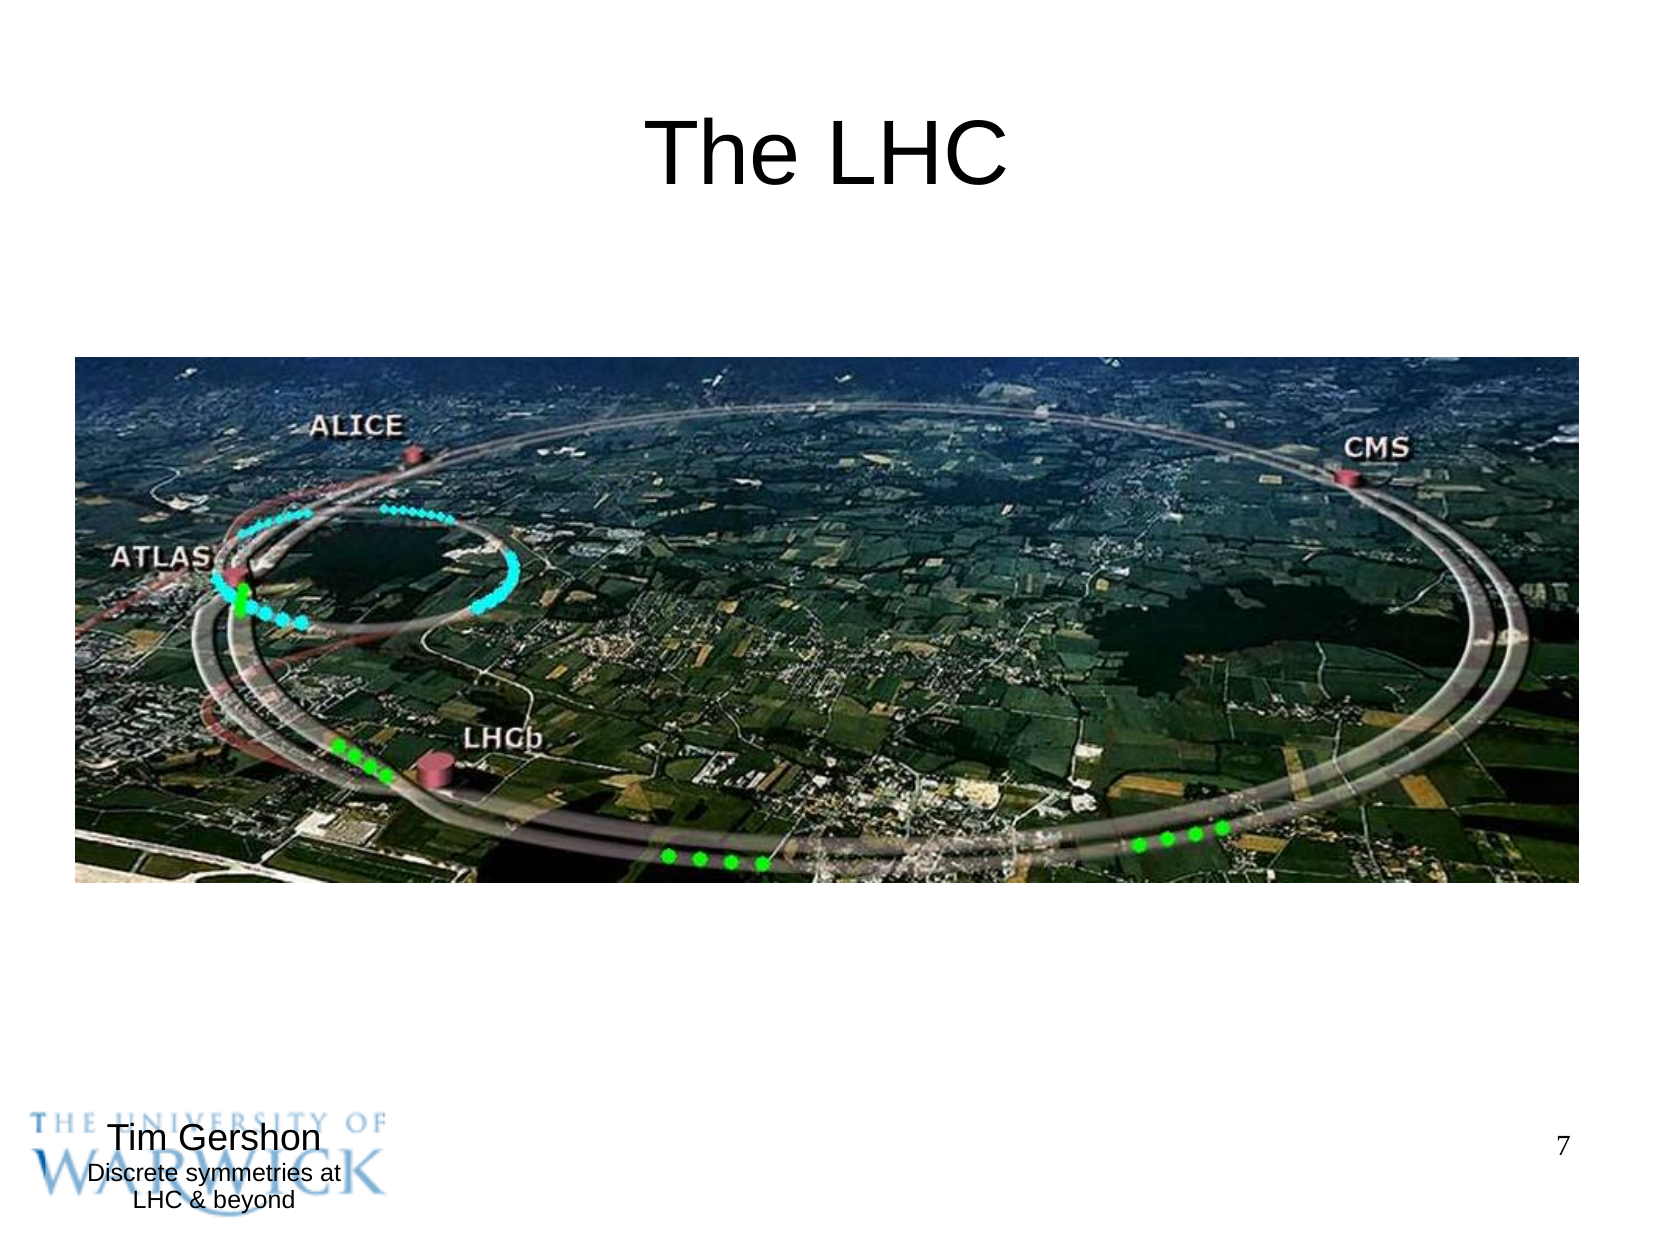

# The LHC
Tim Gershon
Discrete symmetries at LHC & beyond
7